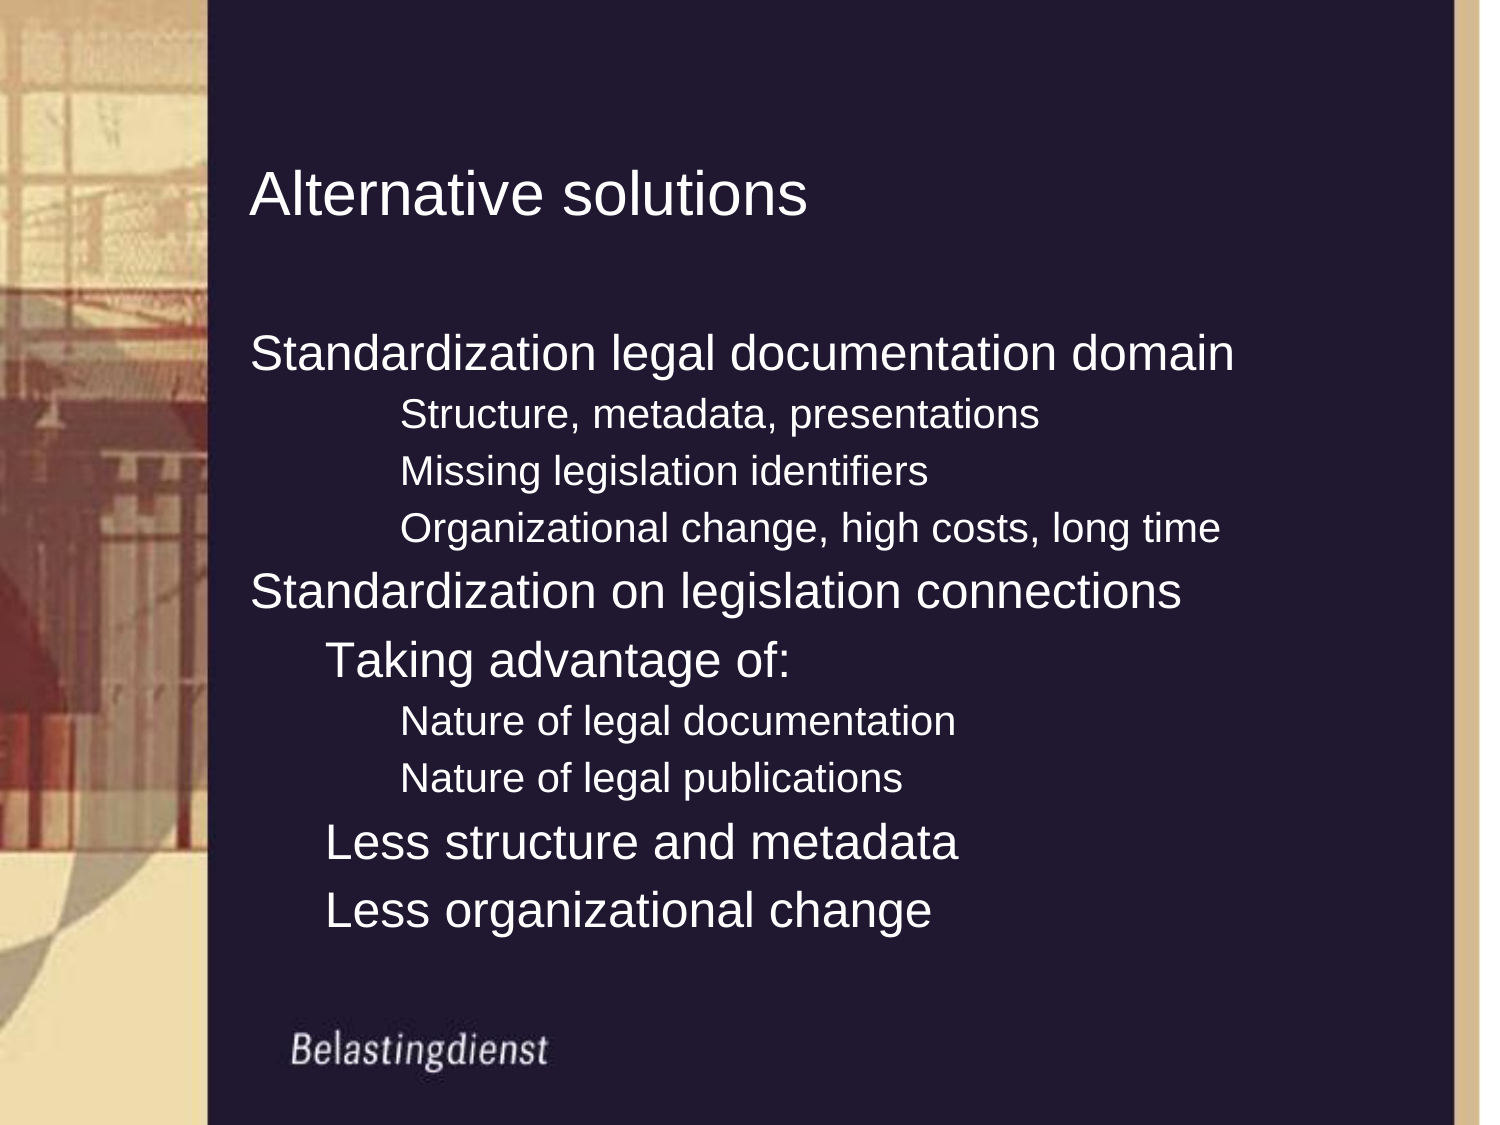

# Alternative solutions
Standardization legal documentation domain
Structure, metadata, presentations
Missing legislation identifiers
Organizational change, high costs, long time
Standardization on legislation connections
Taking advantage of:
Nature of legal documentation
Nature of legal publications
Less structure and metadata
Less organizational change